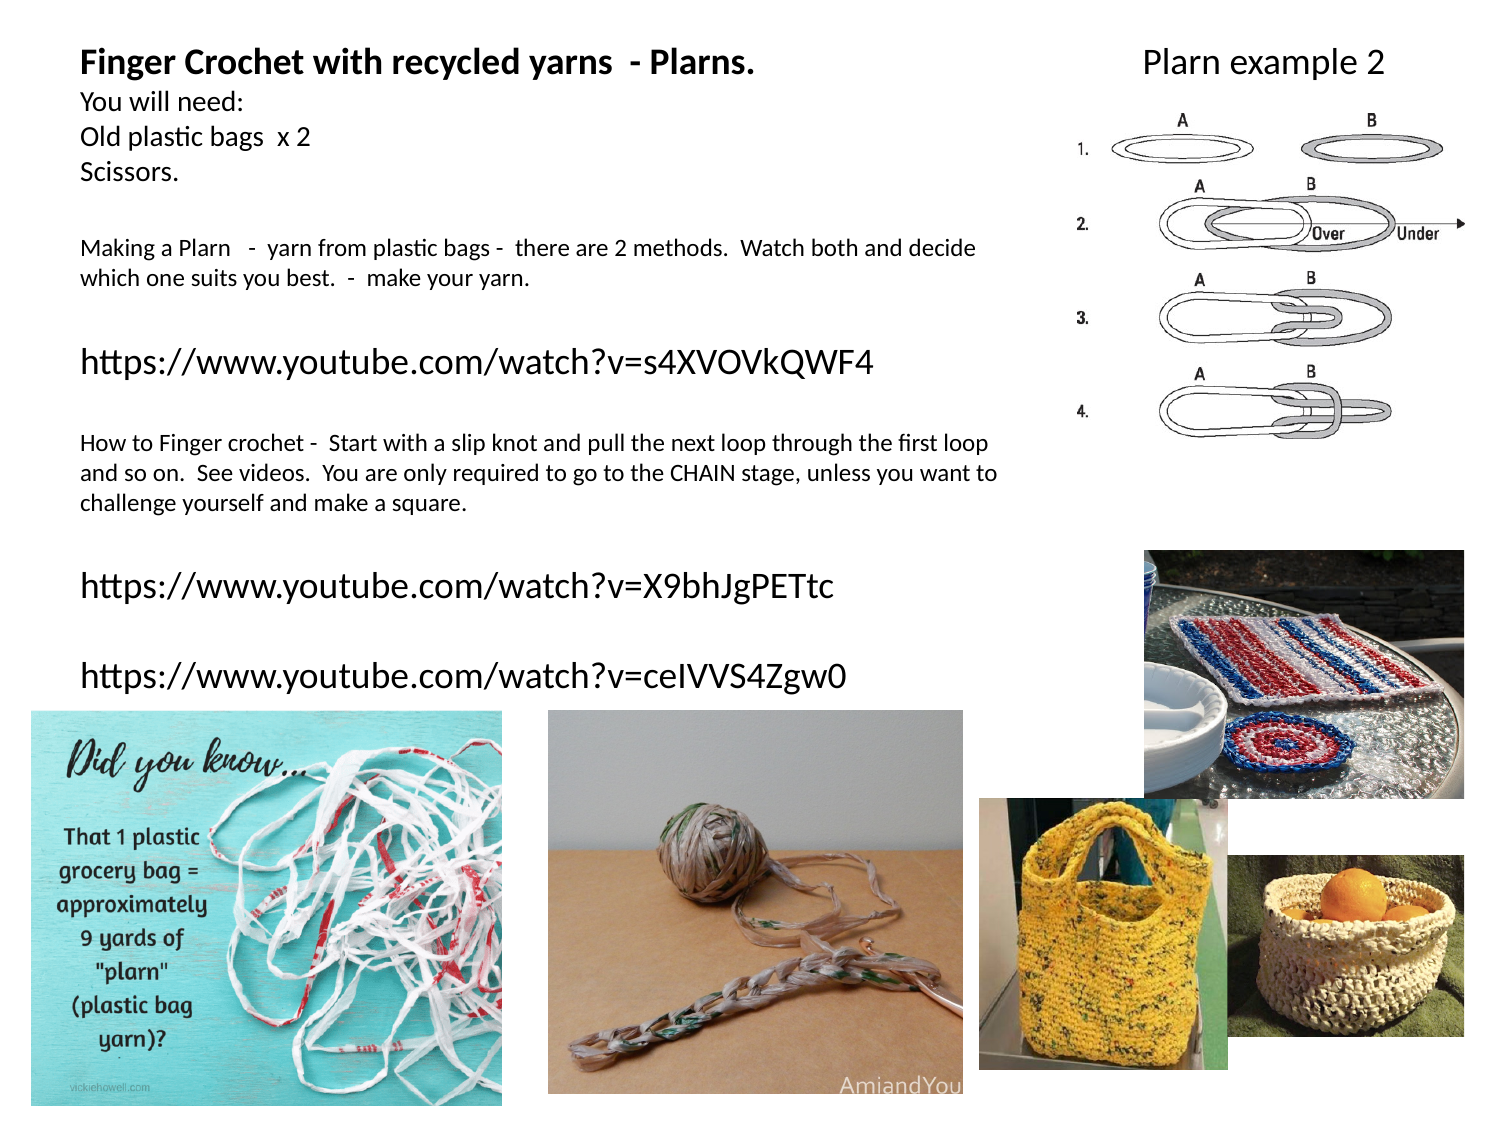

Finger Crochet with recycled yarns - Plarns.
You will need:
Old plastic bags x 2
Scissors.
Making a Plarn - yarn from plastic bags - there are 2 methods. Watch both and decide which one suits you best. - make your yarn.
https://www.youtube.com/watch?v=s4XVOVkQWF4
How to Finger crochet - Start with a slip knot and pull the next loop through the first loop and so on. See videos. You are only required to go to the CHAIN stage, unless you want to challenge yourself and make a square.
https://www.youtube.com/watch?v=X9bhJgPETtc
https://www.youtube.com/watch?v=ceIVVS4Zgw0
Plarn example 2